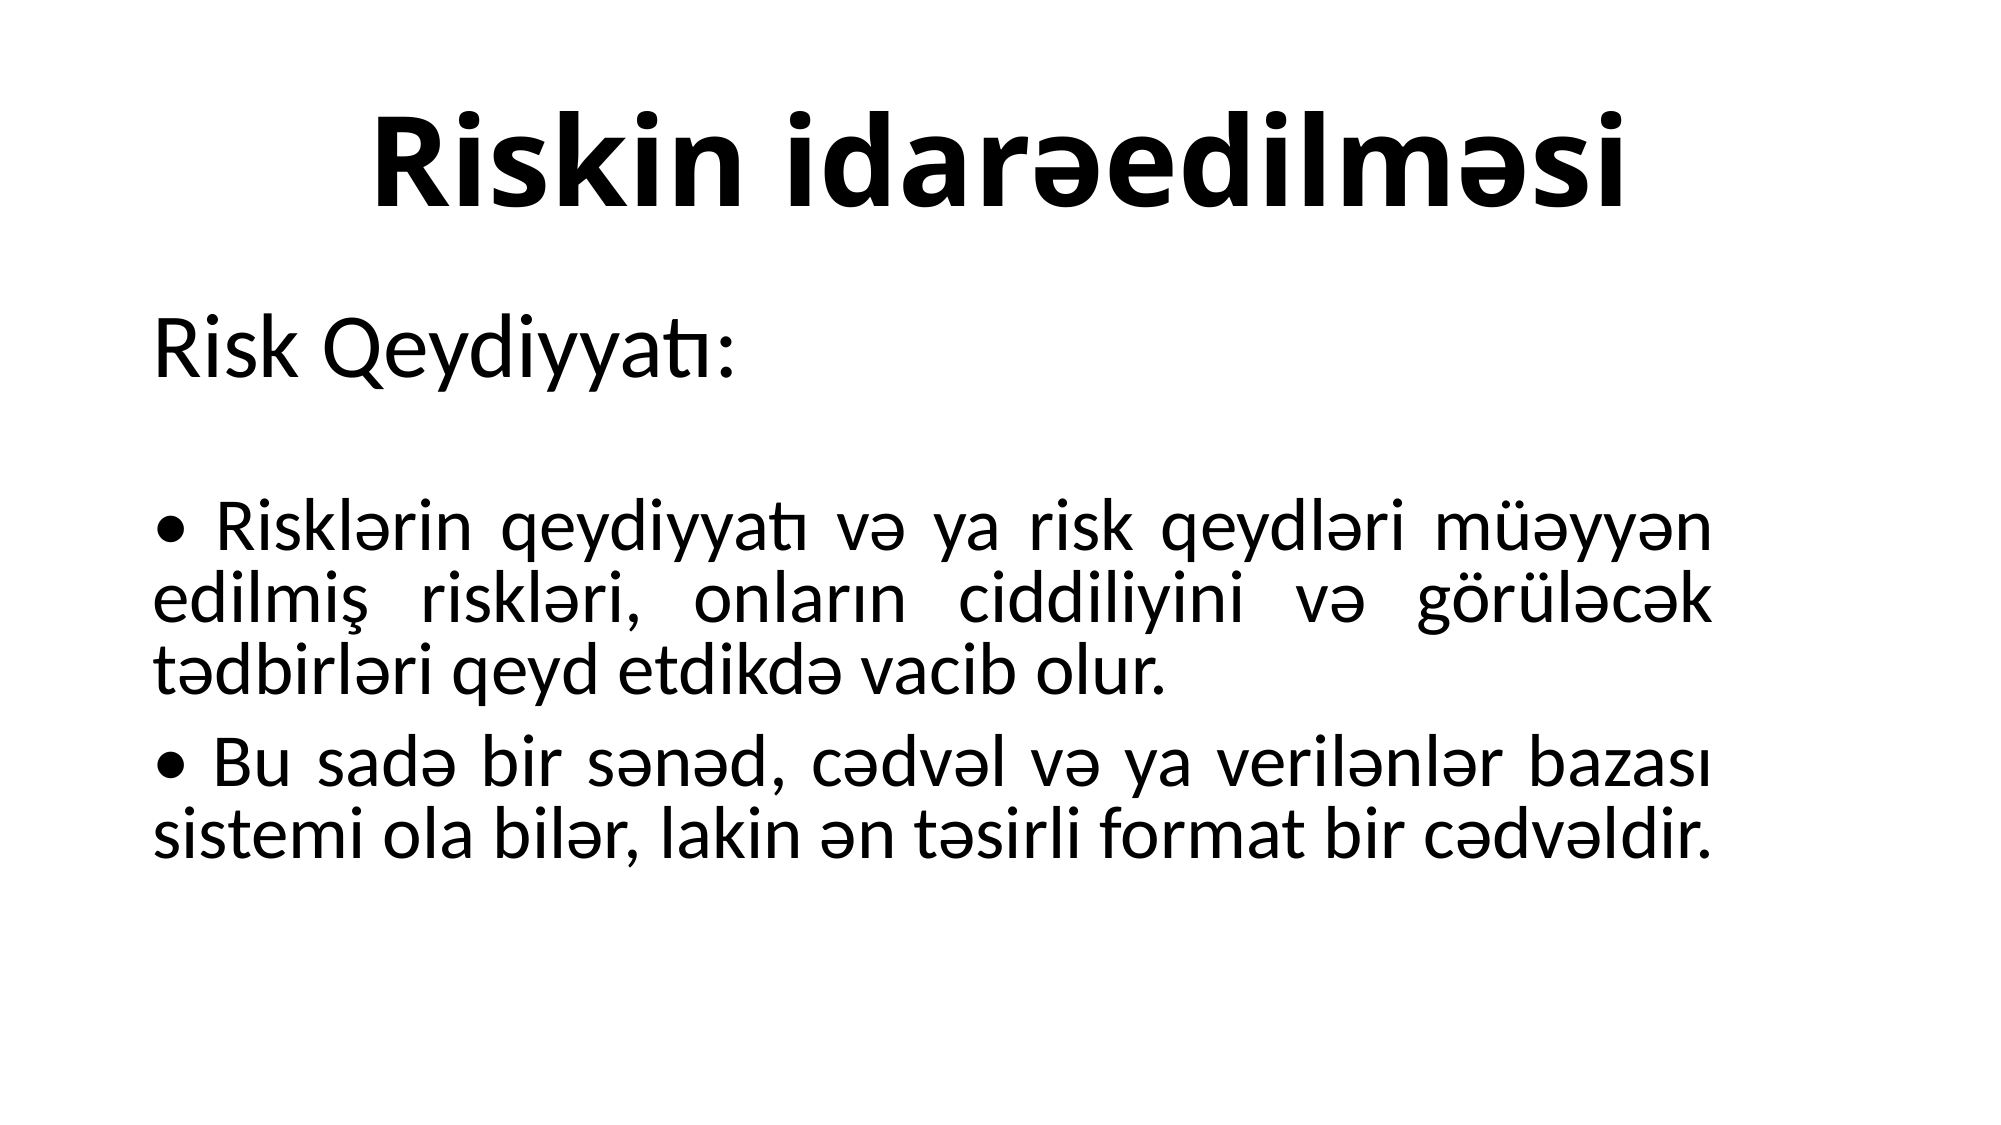

# Riskin idarəedilməsi
Risk Qeydiyyatı:
• Risklərin qeydiyyatı və ya risk qeydləri müəyyən edilmiş riskləri, onların ciddiliyini və görüləcək tədbirləri qeyd etdikdə vacib olur.
• Bu sadə bir sənəd, cədvəl və ya verilənlər bazası sistemi ola bilər, lakin ən təsirli format bir cədvəldir.